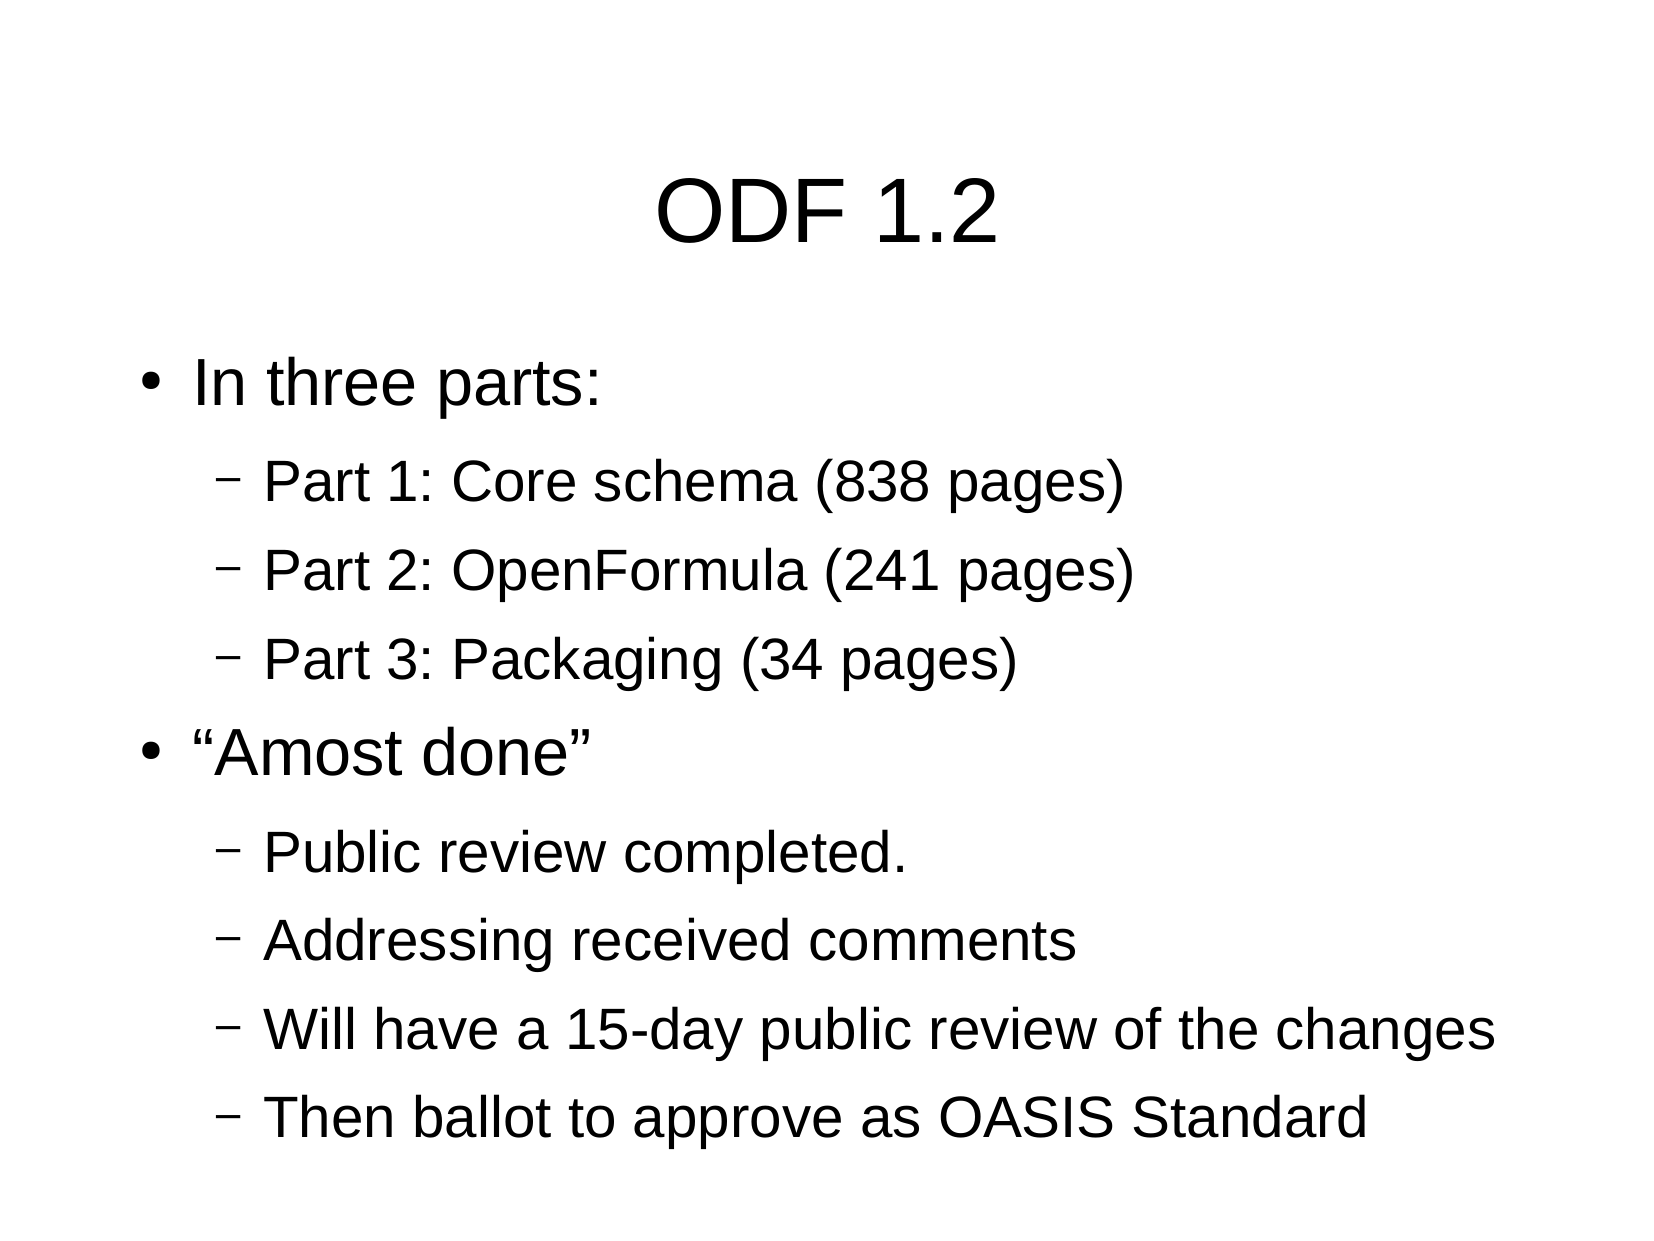

# ODF 1.2
In three parts:
Part 1: Core schema (838 pages)
Part 2: OpenFormula (241 pages)
Part 3: Packaging (34 pages)
“Amost done”
Public review completed.
Addressing received comments
Will have a 15-day public review of the changes
Then ballot to approve as OASIS Standard